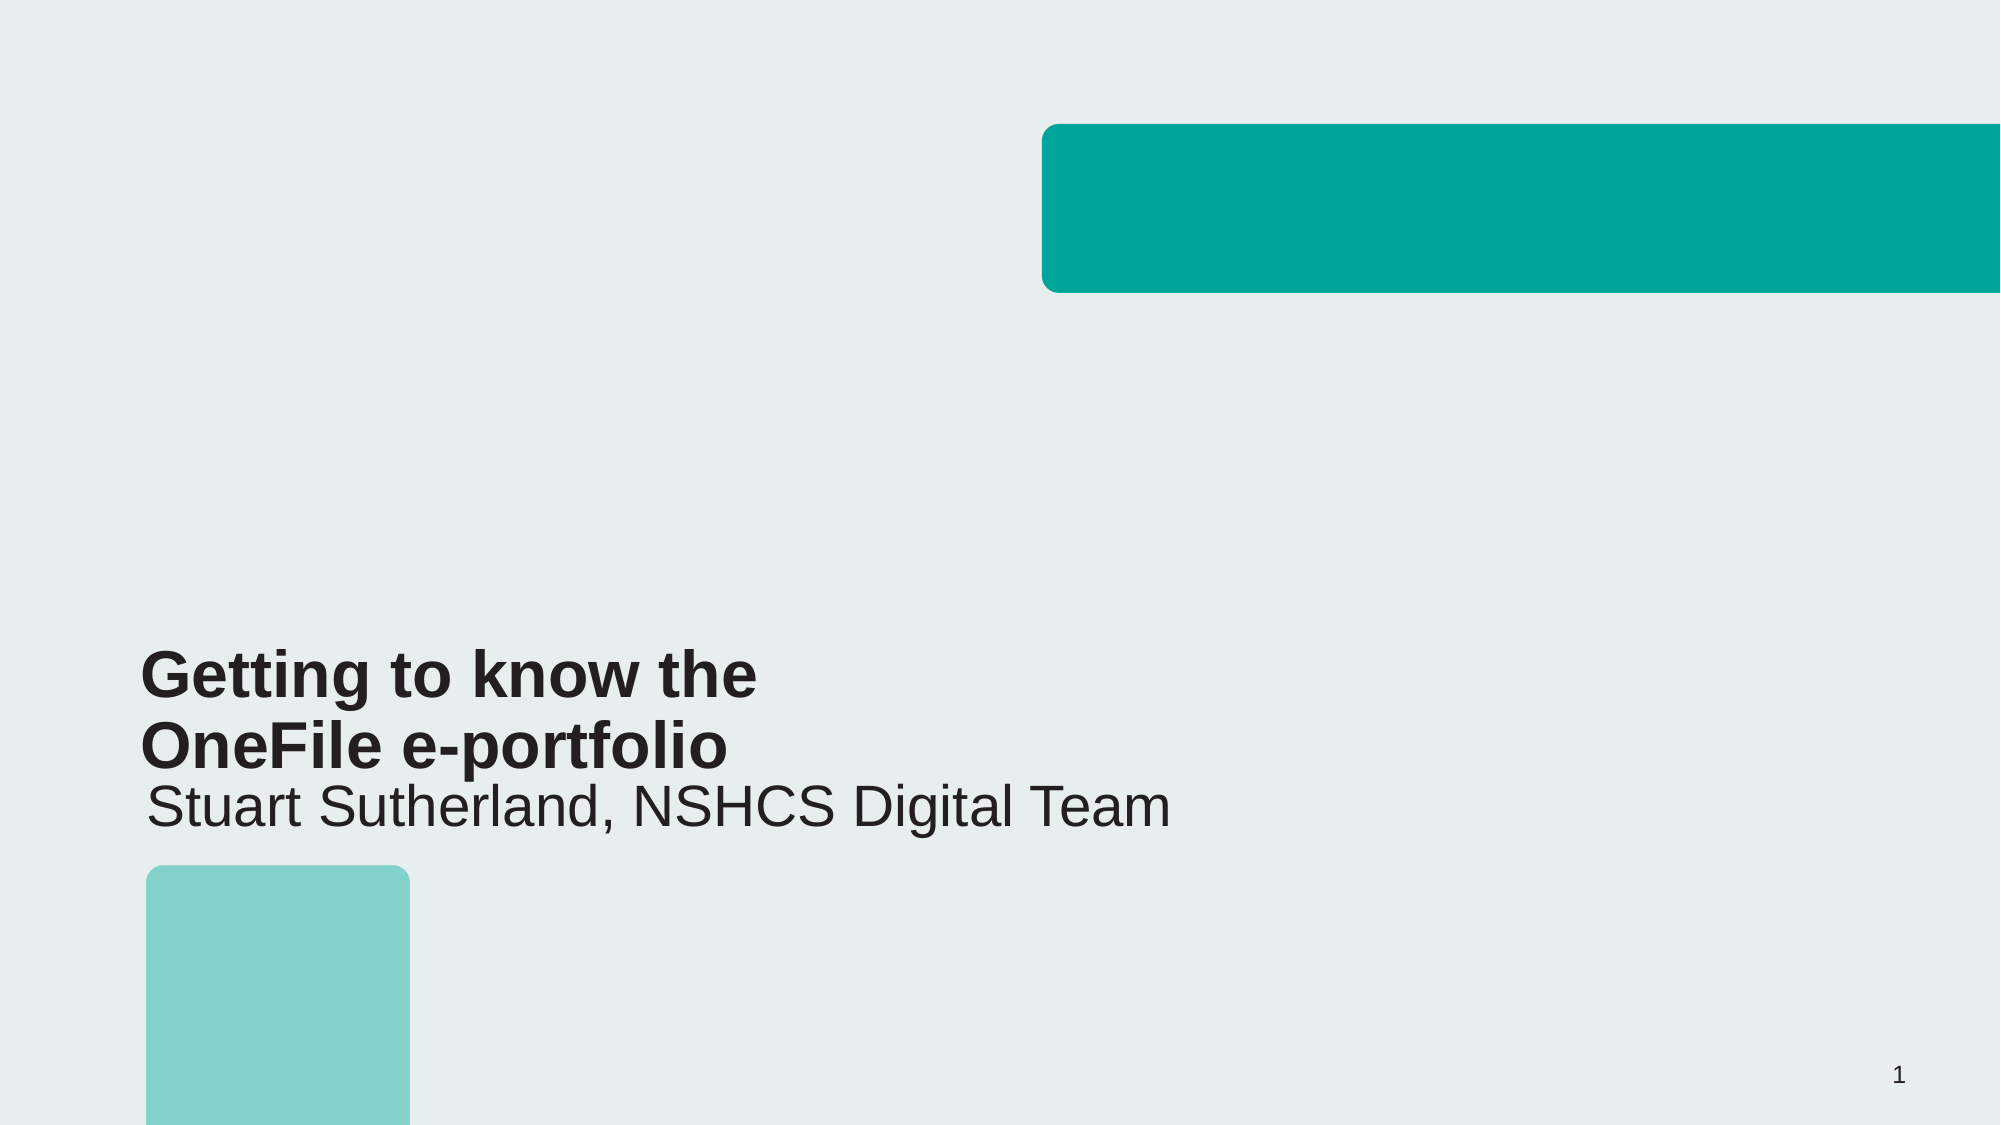

# Getting to know the OneFile e-portfolio
Stuart Sutherland, NSHCS Digital Team